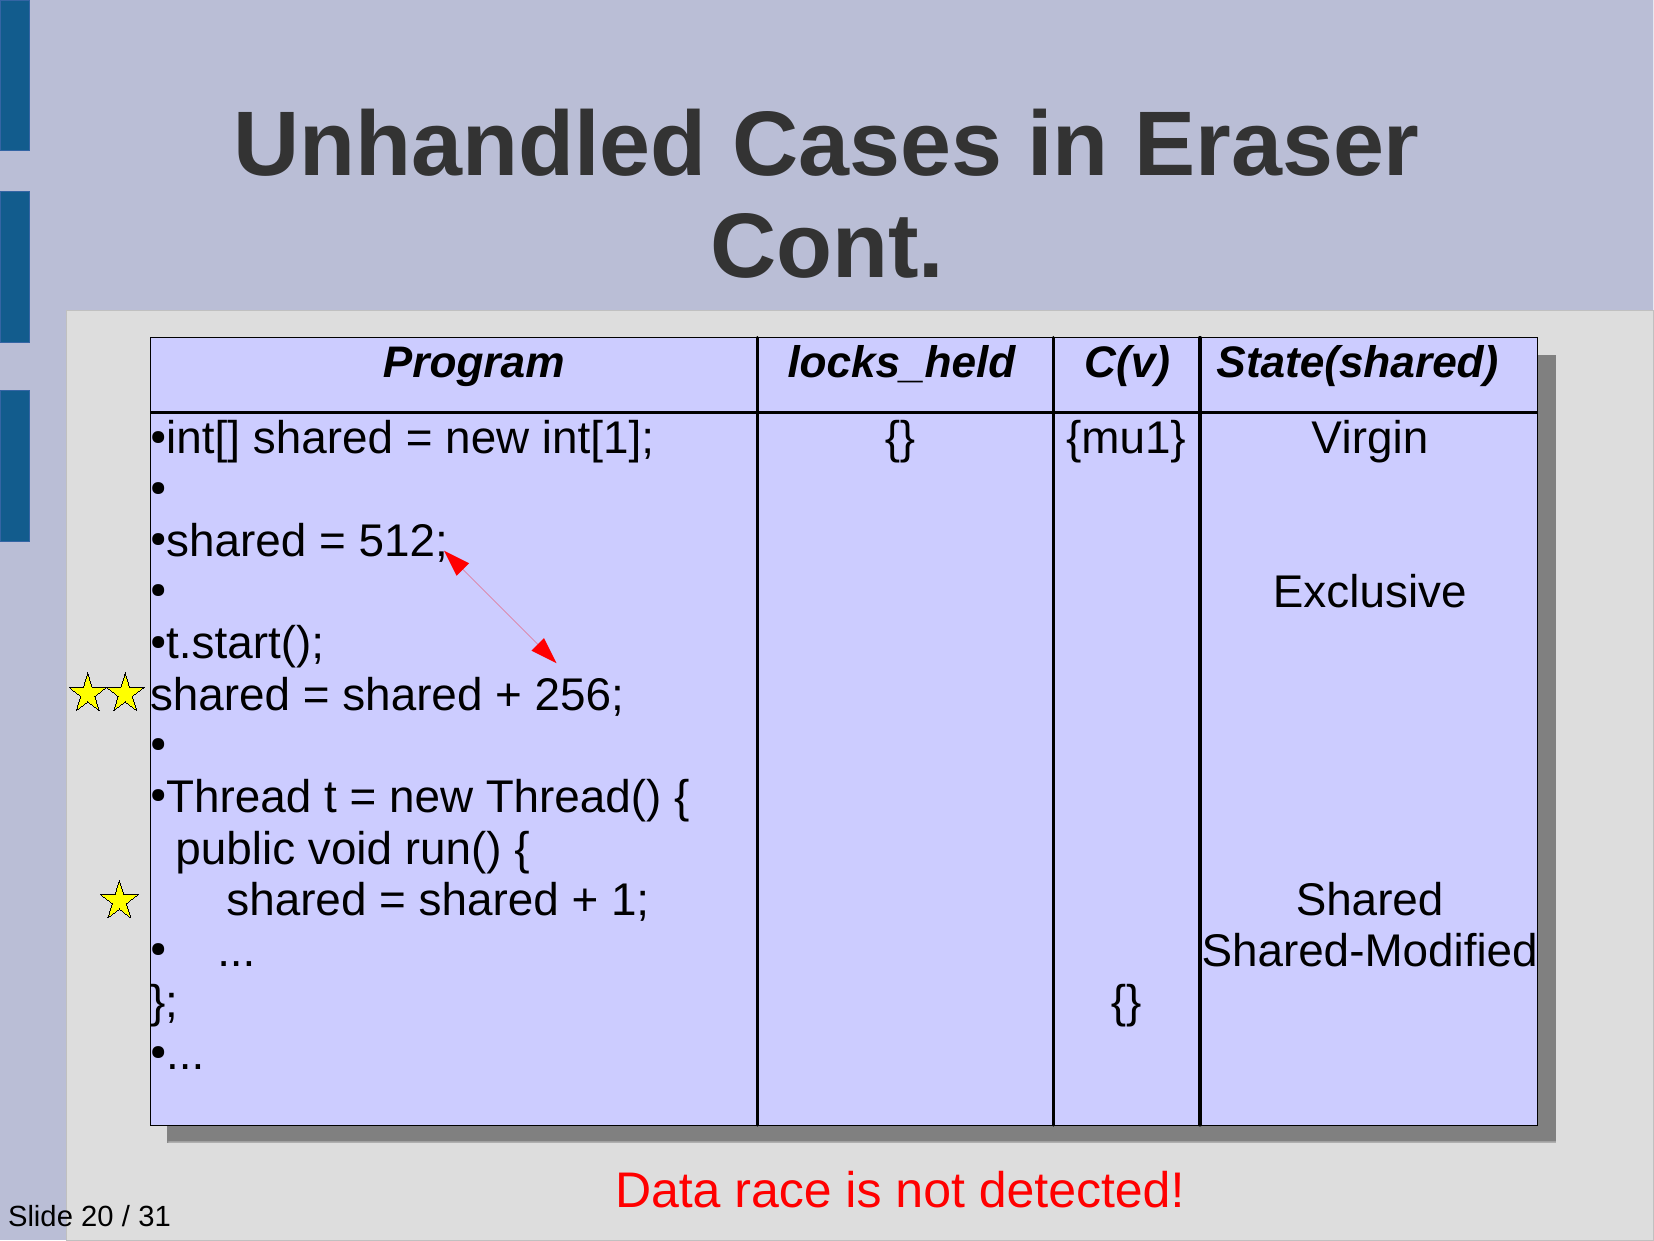

# Unhandled Cases in Eraser Cont.
Program
locks_held
C(v)
State(shared)
int[] shared = new int[1];
shared = 512;
t.start();
shared = shared + 256;
Thread t = new Thread() {
 public void run() {
 shared = shared + 1;
 ...
};
...
{}
{mu1}
{}
Virgin
Exclusive
Shared
Shared-Modified
Data race is not detected!
Slide 20 / 31